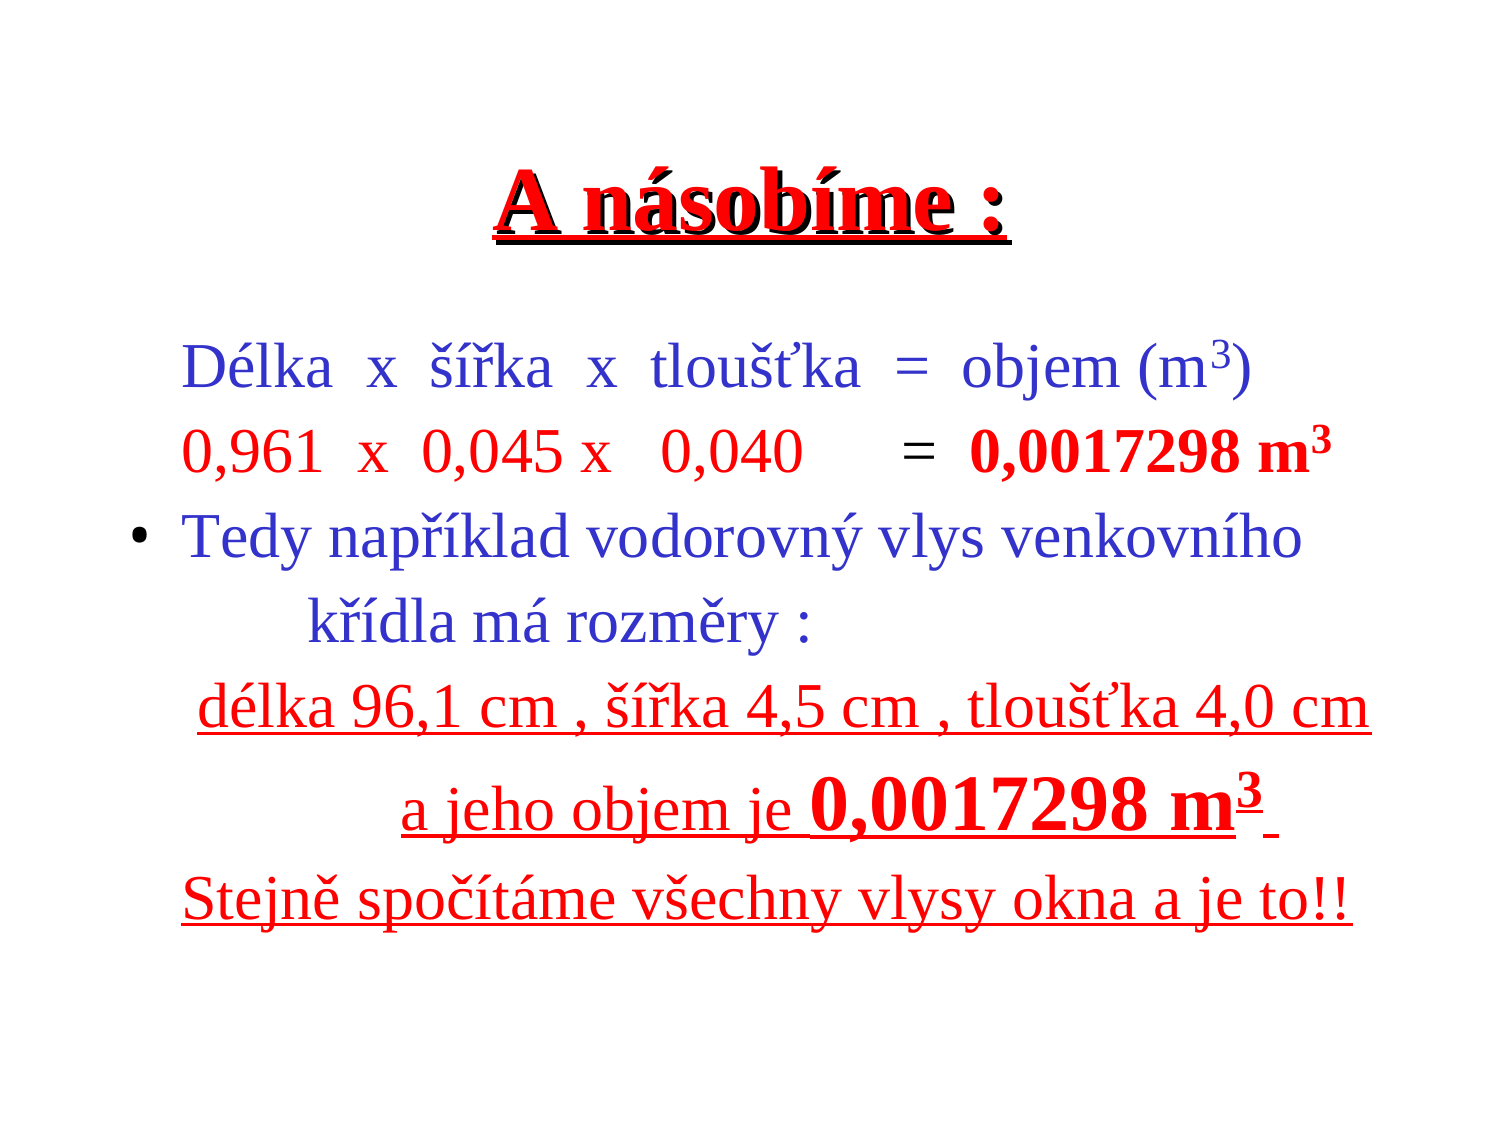

# A násobíme :
Délka x šířka x tloušťka = objem (m3)
0,961 x 0,045 x 0,040 = 0,0017298 m3
Tedy například vodorovný vlys venkovního
	křídla má rozměry :
 délka 96,1 cm , šířka 4,5 cm , tloušťka 4,0 cm
	a jeho objem je 0,0017298 m3
Stejně spočítáme všechny vlysy okna a je to!!